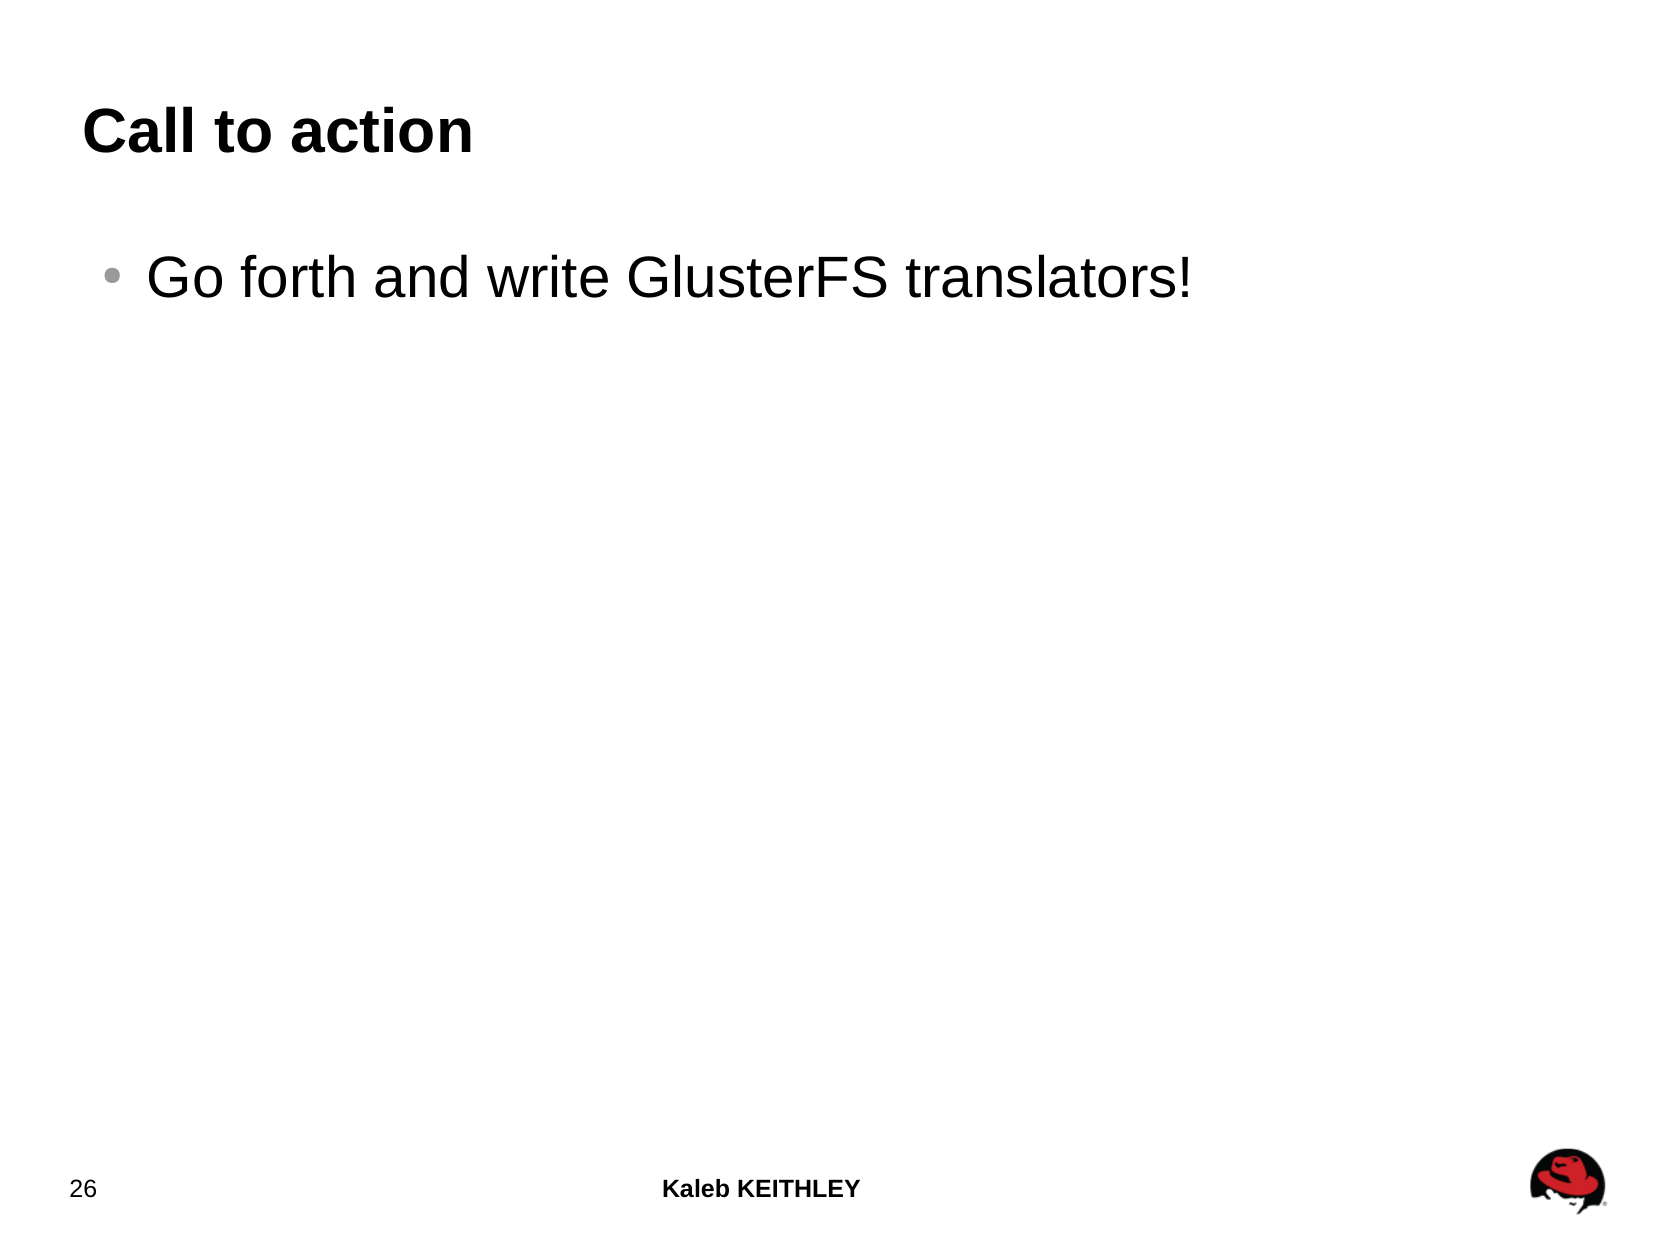

# Call to action
Go forth and write GlusterFS translators!